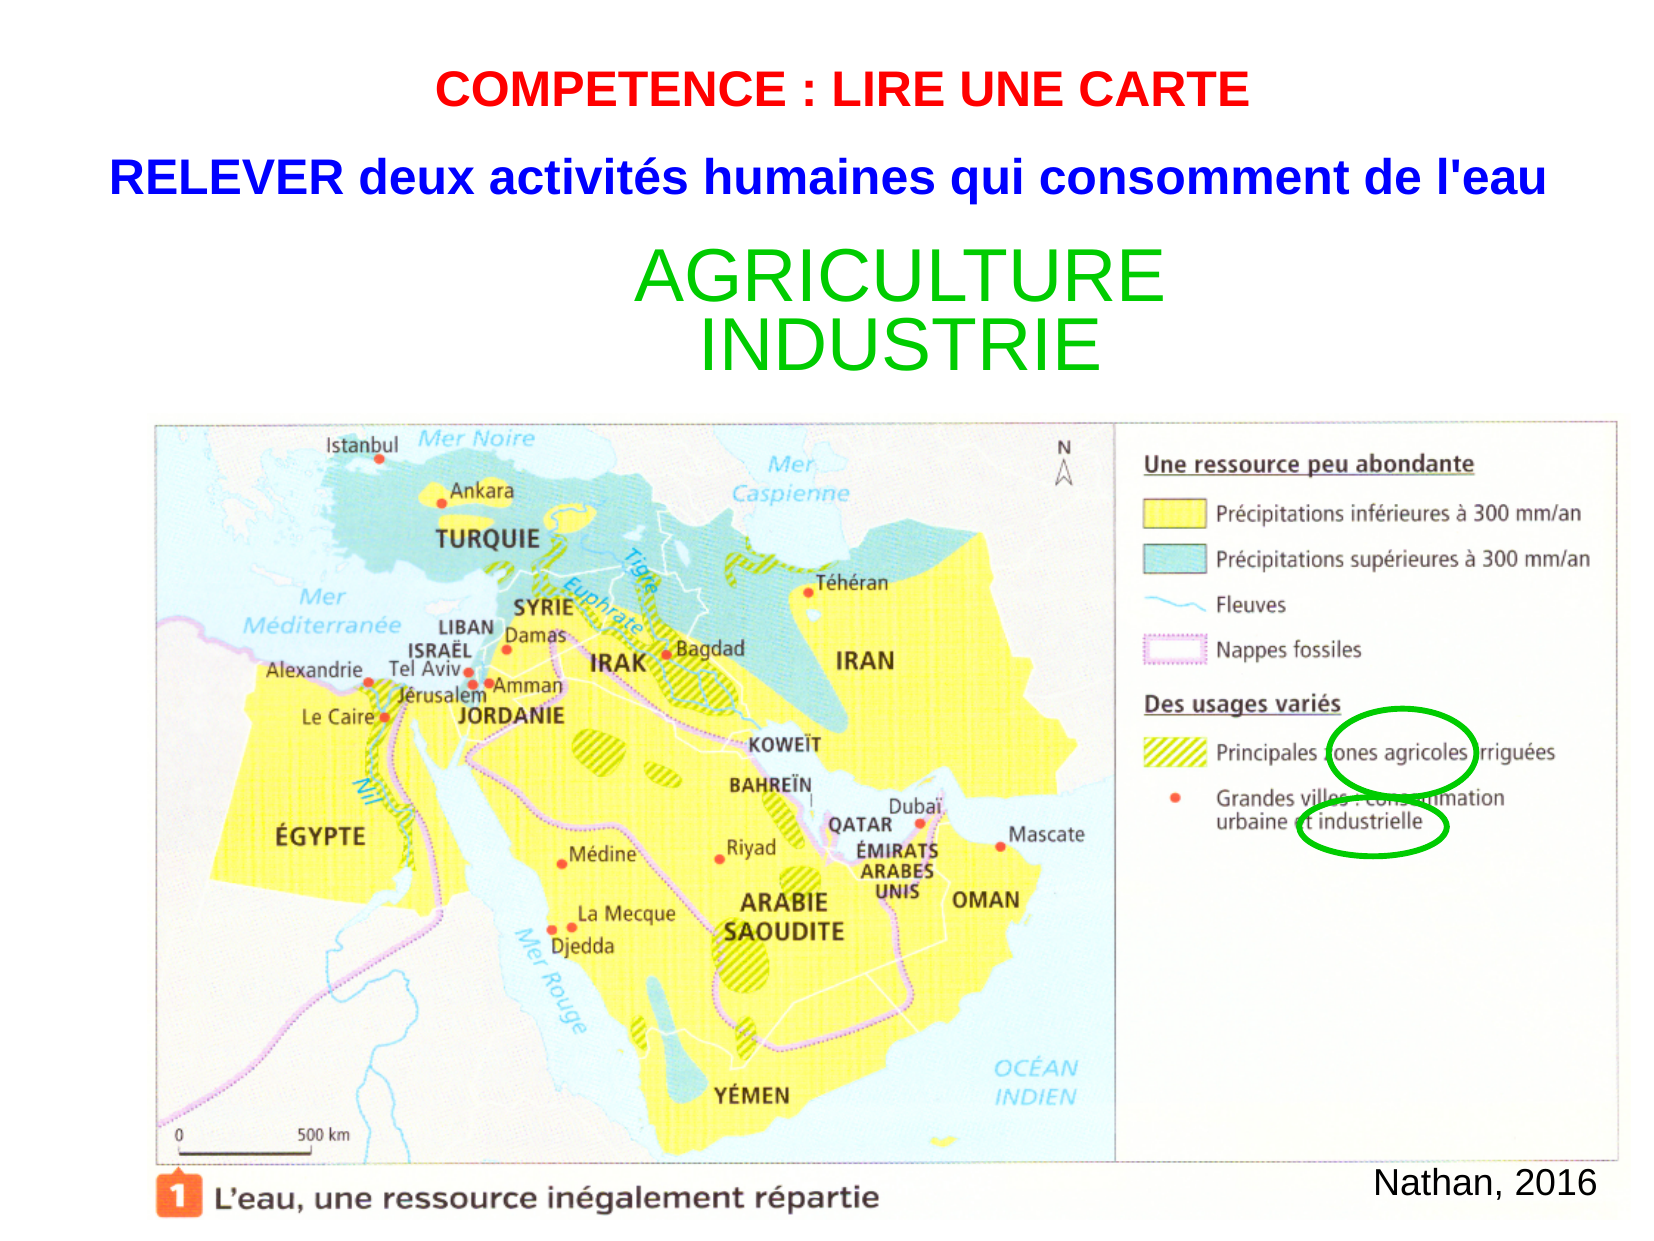

COMPETENCE : LIRE UNE CARTE
# RELEVER deux activités humaines qui consomment de l'eau
AGRICULTURE
INDUSTRIE
Nathan, 2016